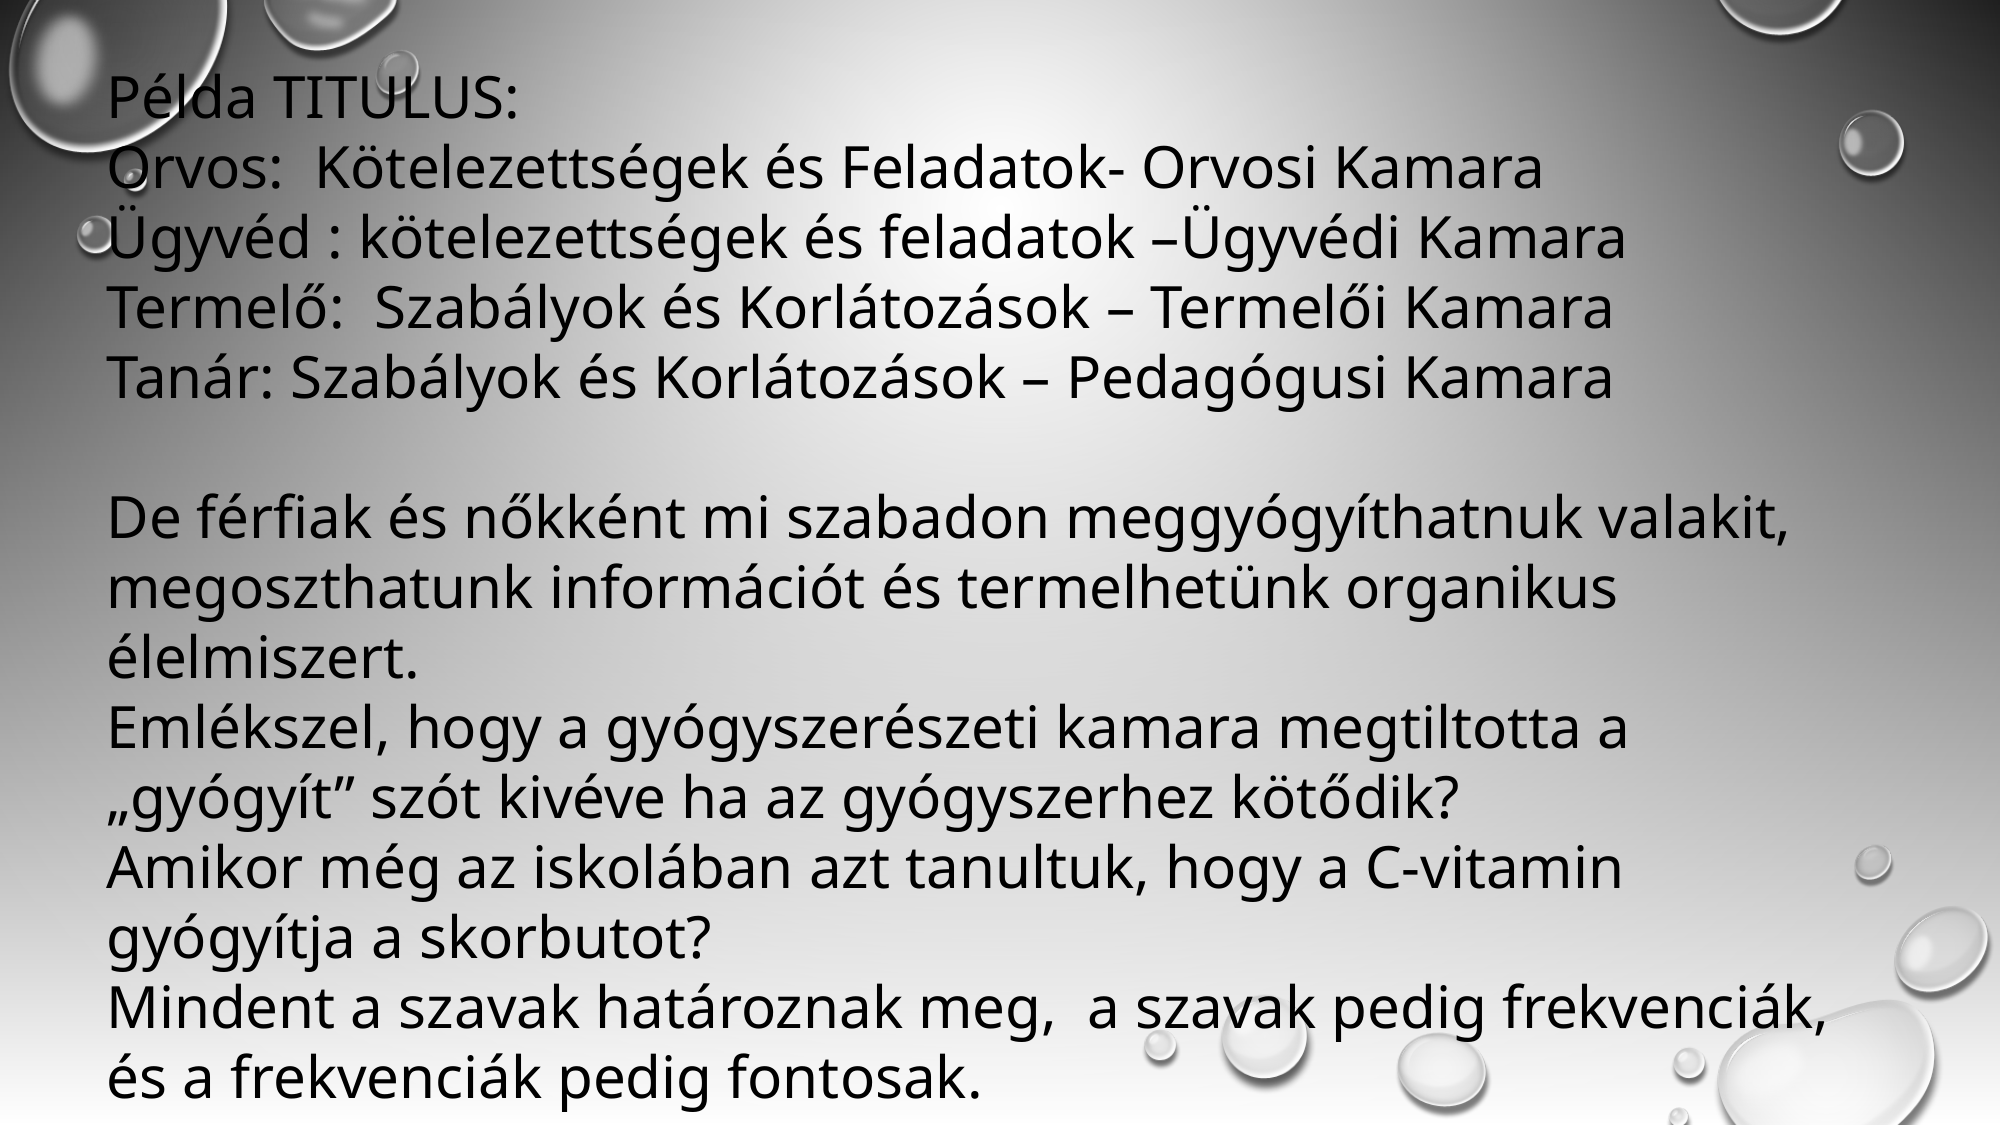

Példa TITULUS:
Orvos: Kötelezettségek és Feladatok- Orvosi Kamara
Ügyvéd : kötelezettségek és feladatok –Ügyvédi Kamara
Termelő: Szabályok és Korlátozások – Termelői Kamara
Tanár: Szabályok és Korlátozások – Pedagógusi Kamara
De férfiak és nőkként mi szabadon meggyógyíthatnuk valakit, megoszthatunk információt és termelhetünk organikus élelmiszert.
Emlékszel, hogy a gyógyszerészeti kamara megtiltotta a „gyógyít” szót kivéve ha az gyógyszerhez kötődik?
Amikor még az iskolában azt tanultuk, hogy a C-vitamin gyógyítja a skorbutot?
Mindent a szavak határoznak meg, a szavak pedig frekvenciák, és a frekvenciák pedig fontosak.